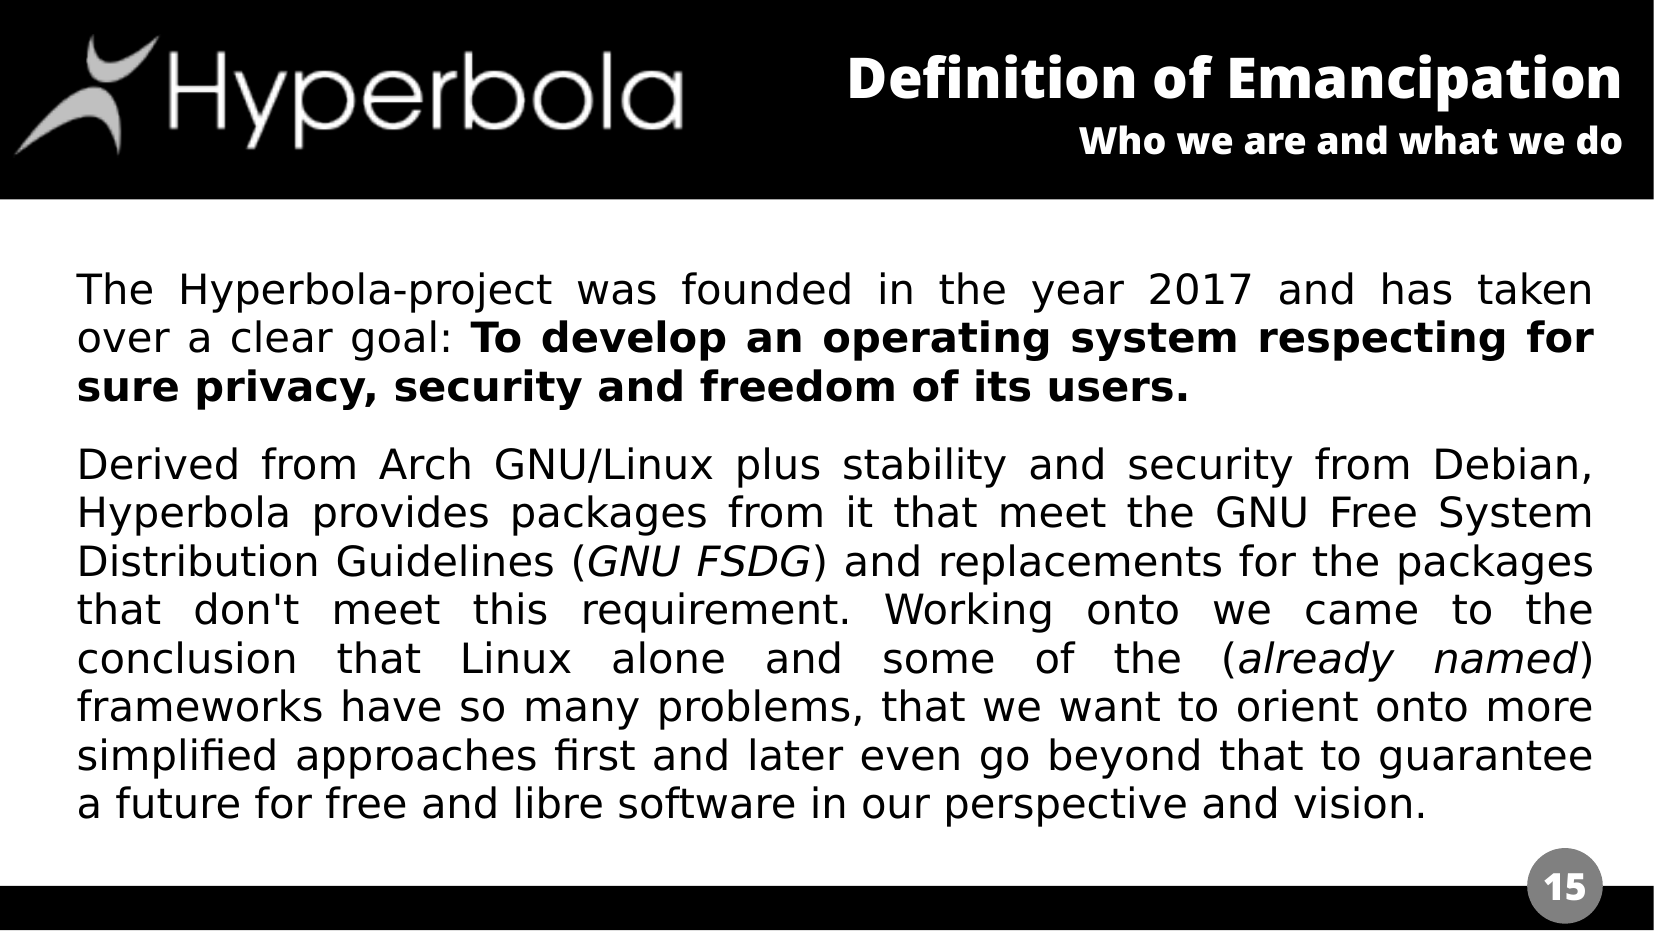

# Definition of Emancipation Who we are and what we do
The Hyperbola-project was founded in the year 2017 and has taken over a clear goal: To develop an operating system respecting for sure privacy, security and freedom of its users.
Derived from Arch GNU/Linux plus stability and security from Debian, Hyperbola provides packages from it that meet the GNU Free System Distribution Guidelines (GNU FSDG) and replacements for the packages that don't meet this requirement. Working onto we came to the conclusion that Linux alone and some of the (already named) frameworks have so many problems, that we want to orient onto more simplified approaches first and later even go beyond that to guarantee a future for free and libre software in our perspective and vision.